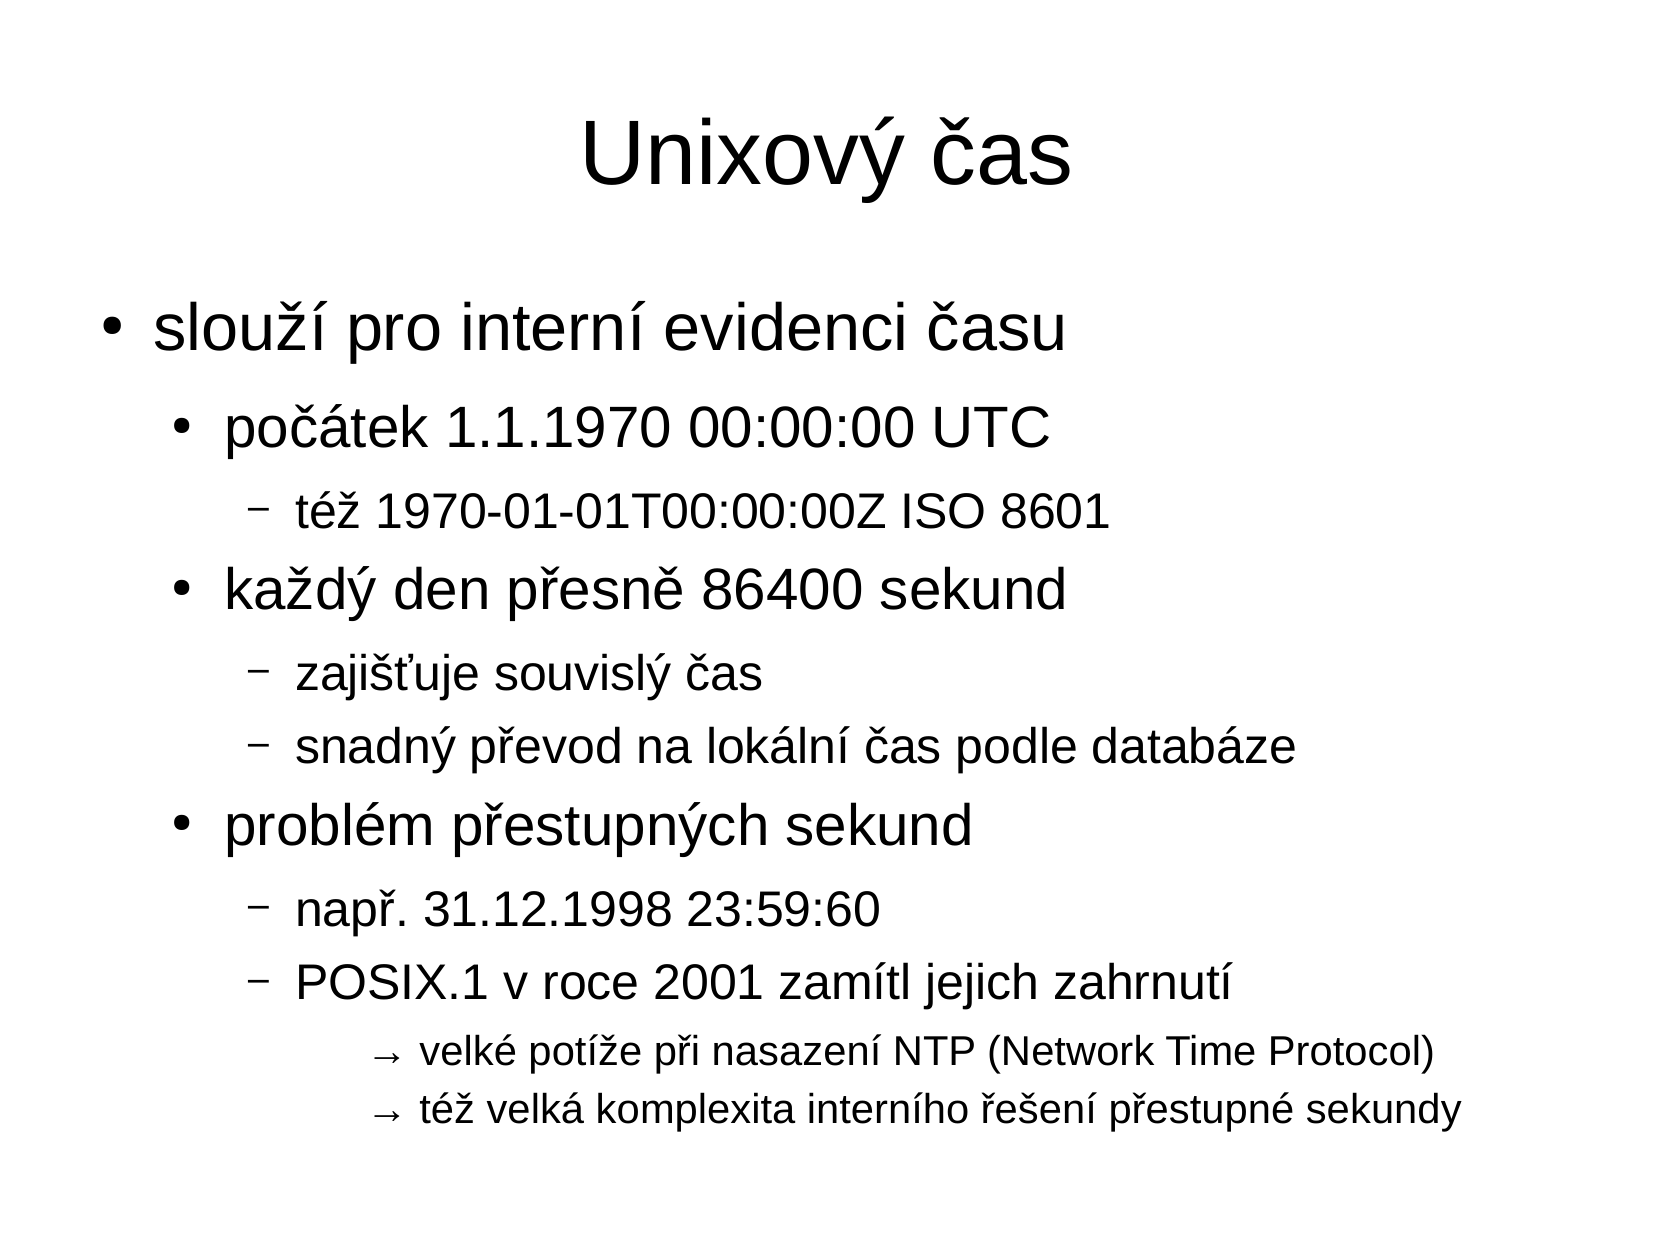

# Unixový čas
slouží pro interní evidenci času
počátek 1.1.1970 00:00:00 UTC
též 1970-01-01T00:00:00Z ISO 8601
každý den přesně 86400 sekund
zajišťuje souvislý čas
snadný převod na lokální čas podle databáze
problém přestupných sekund
např. 31.12.1998 23:59:60
POSIX.1 v roce 2001 zamítl jejich zahrnutí
→ velké potíže při nasazení NTP (Network Time Protocol)
→ též velká komplexita interního řešení přestupné sekundy